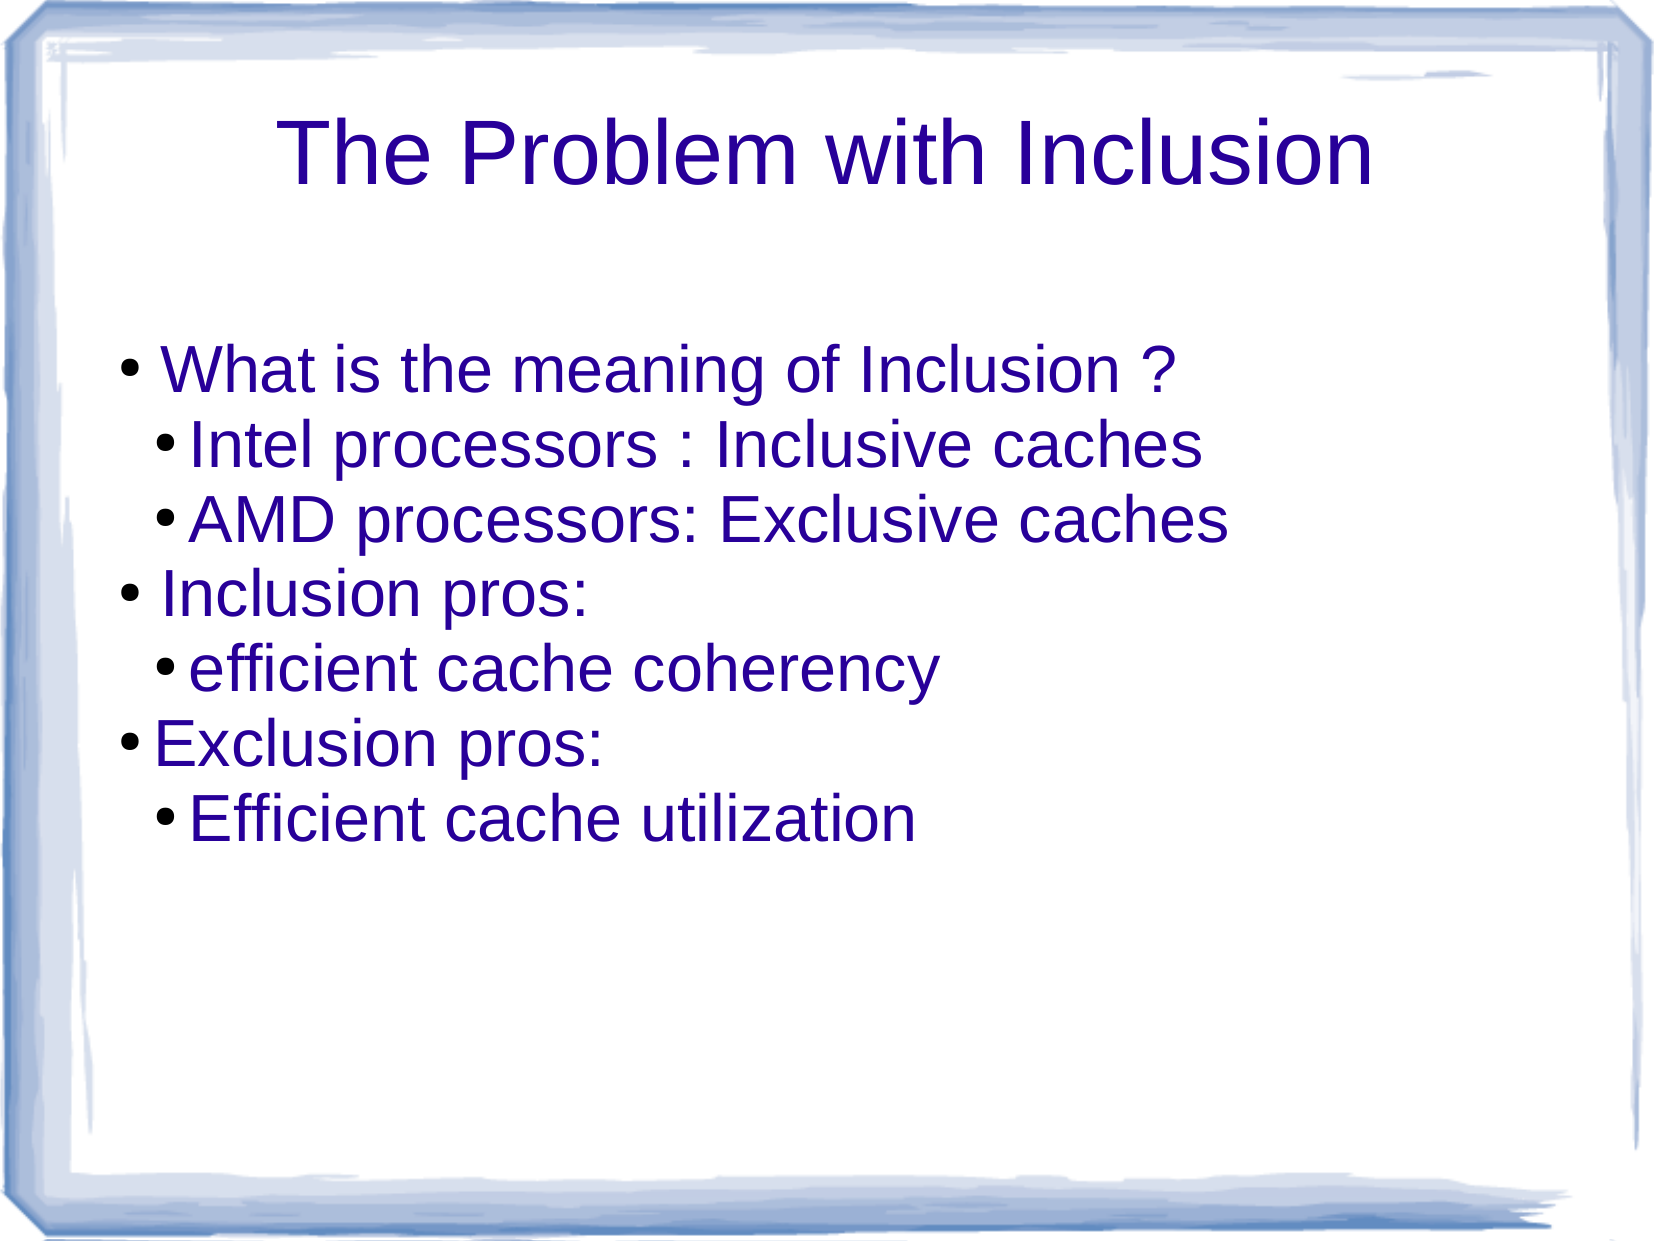

# The Problem with Inclusion
 What is the meaning of Inclusion ?
Intel processors : Inclusive caches
AMD processors: Exclusive caches
 Inclusion pros:
efficient cache coherency
Exclusion pros:
Efficient cache utilization